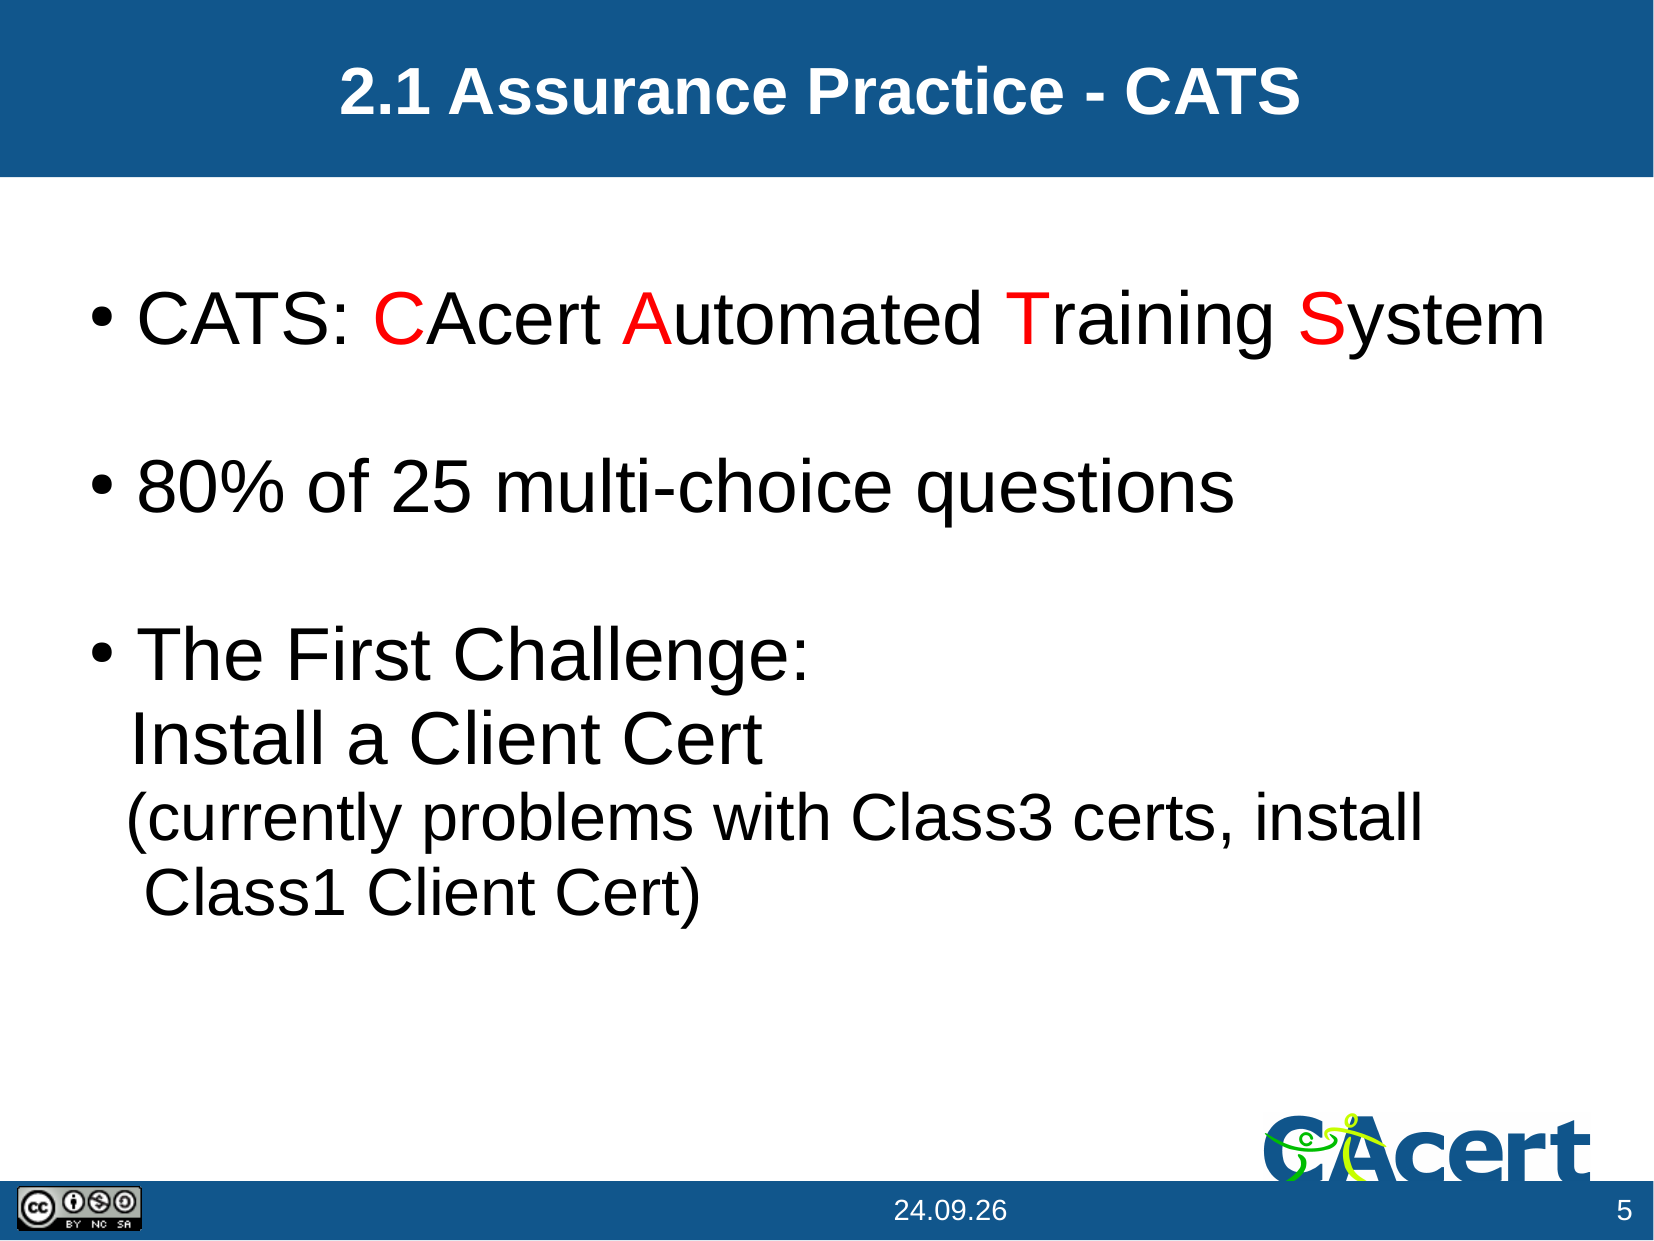

# 2.1 Assurance Practice - CATS
 CATS: CAcert Automated Training System
 80% of 25 multi-choice questions
 The First Challenge:
 Install a Client Cert
 (currently problems with Class3 certs, install
 Class1 Client Cert)